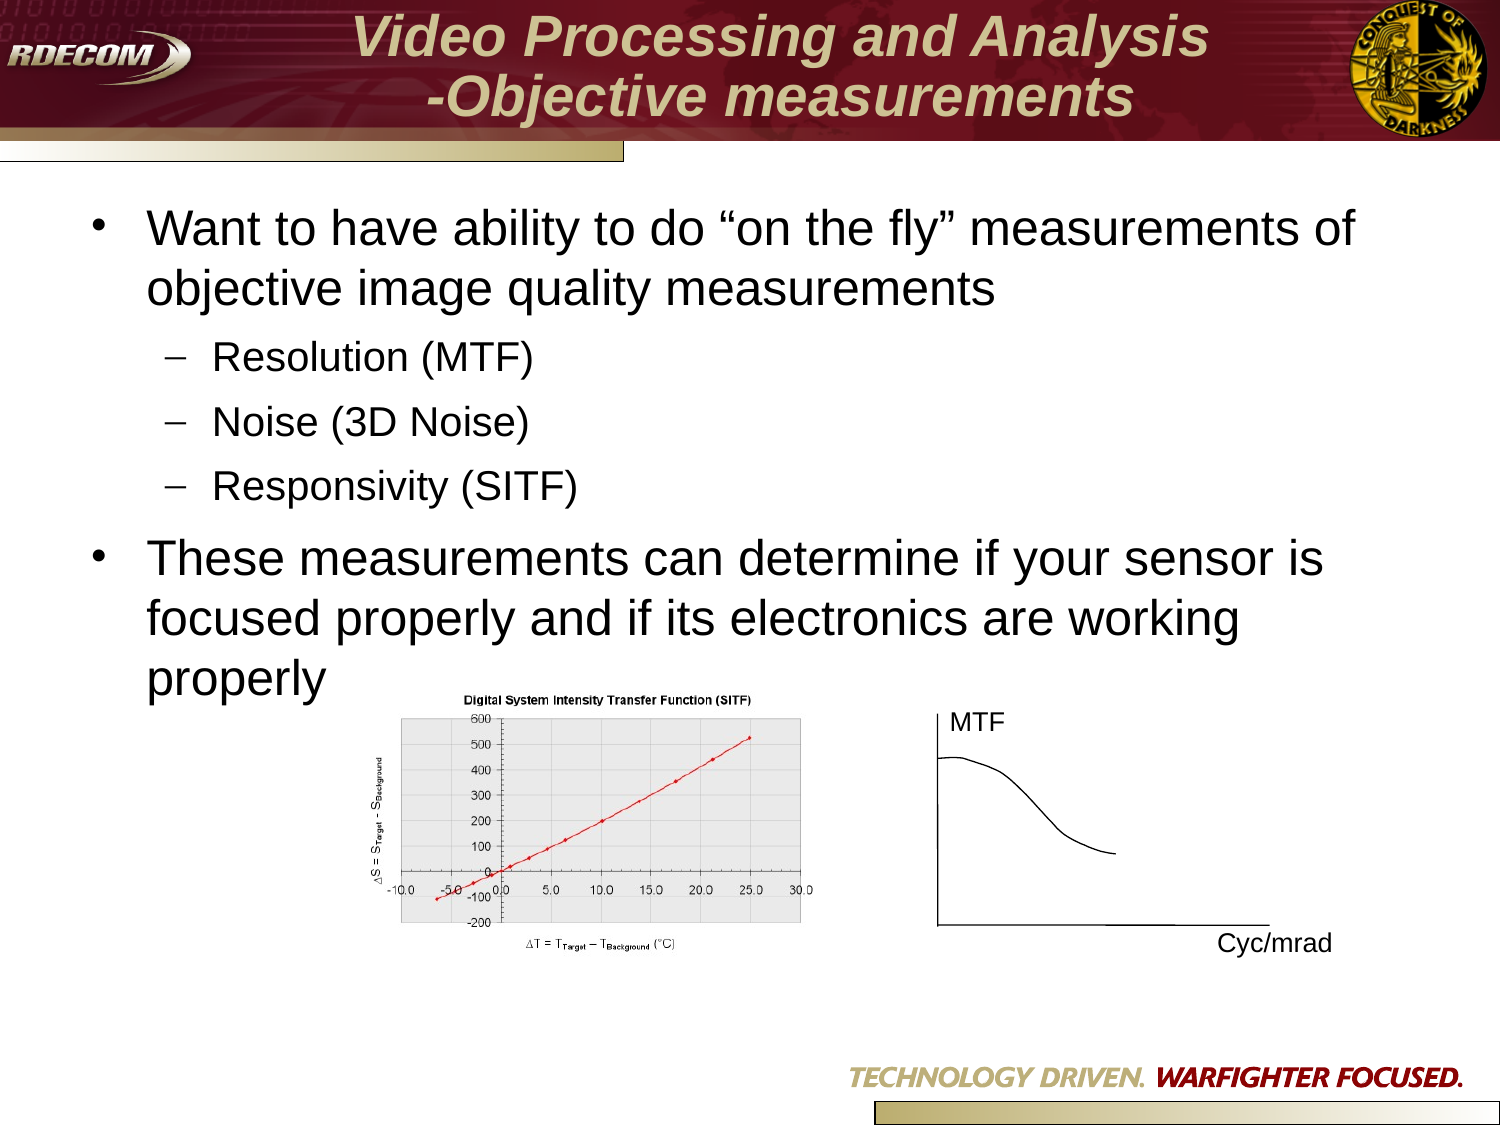

# Video Processing and Analysis -Objective measurements
Want to have ability to do “on the fly” measurements of objective image quality measurements
Resolution (MTF)
Noise (3D Noise)
Responsivity (SITF)
These measurements can determine if your sensor is focused properly and if its electronics are working properly
MTF
Cyc/mrad